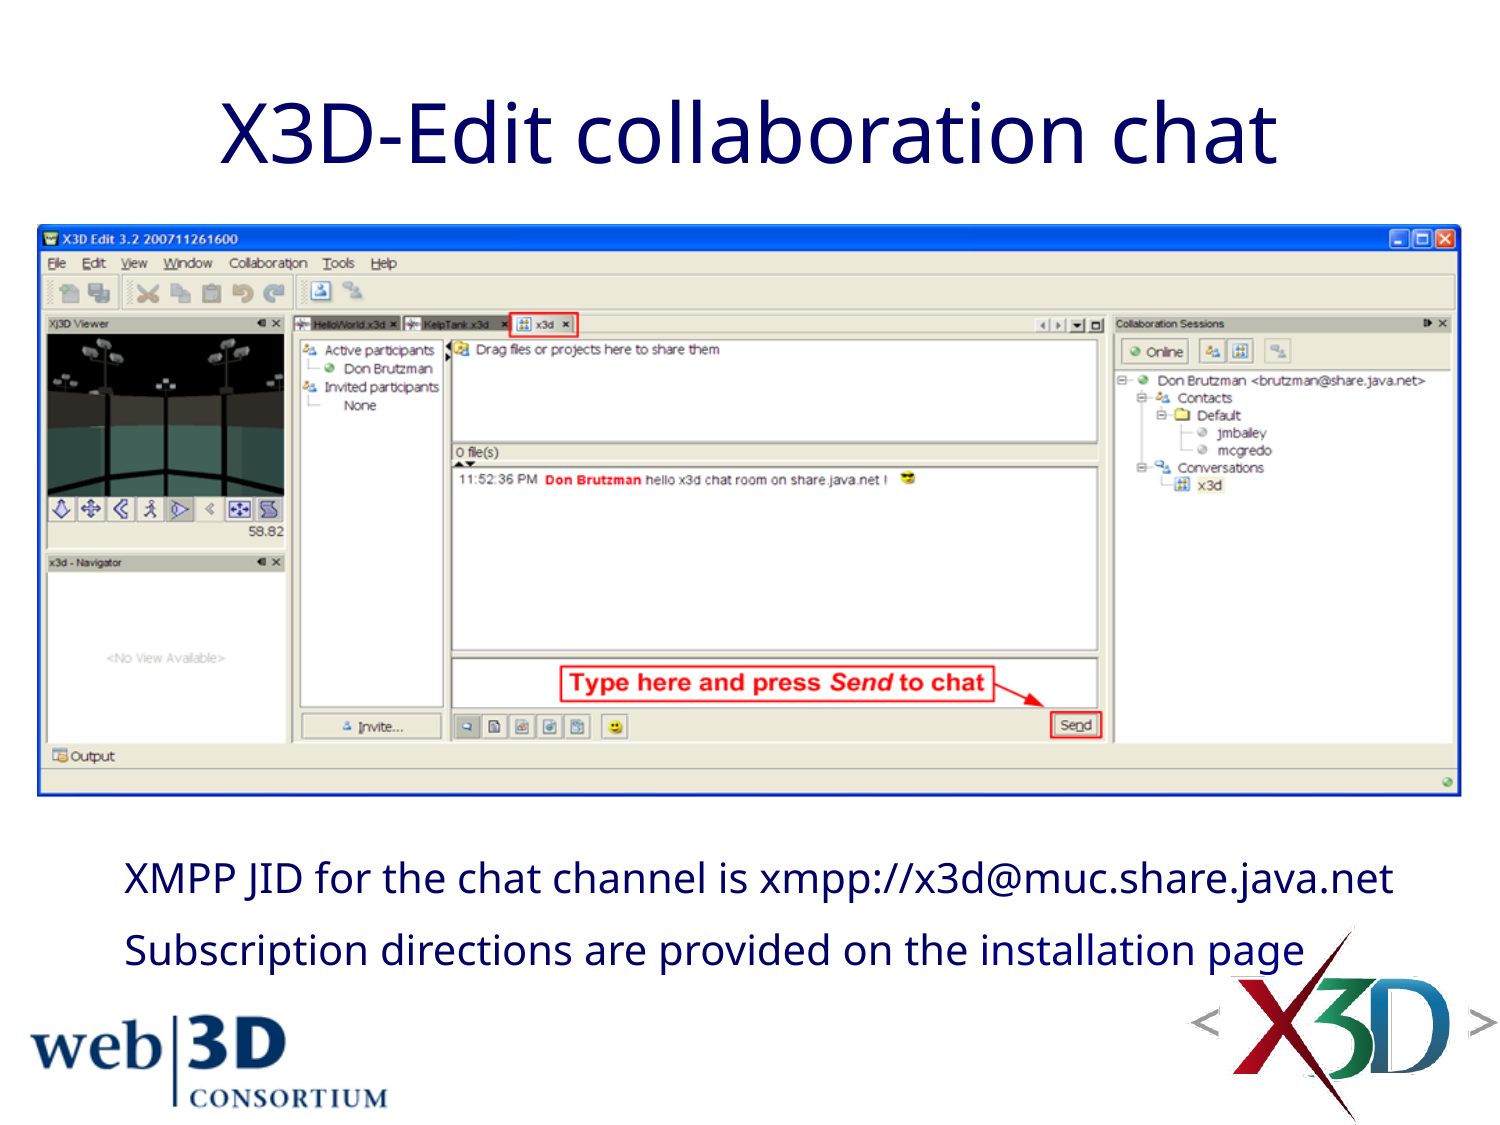

# X3D-Edit collaboration chat
XMPP JID for the chat channel is xmpp://x3d@muc.share.java.net
Subscription directions are provided on the installation page